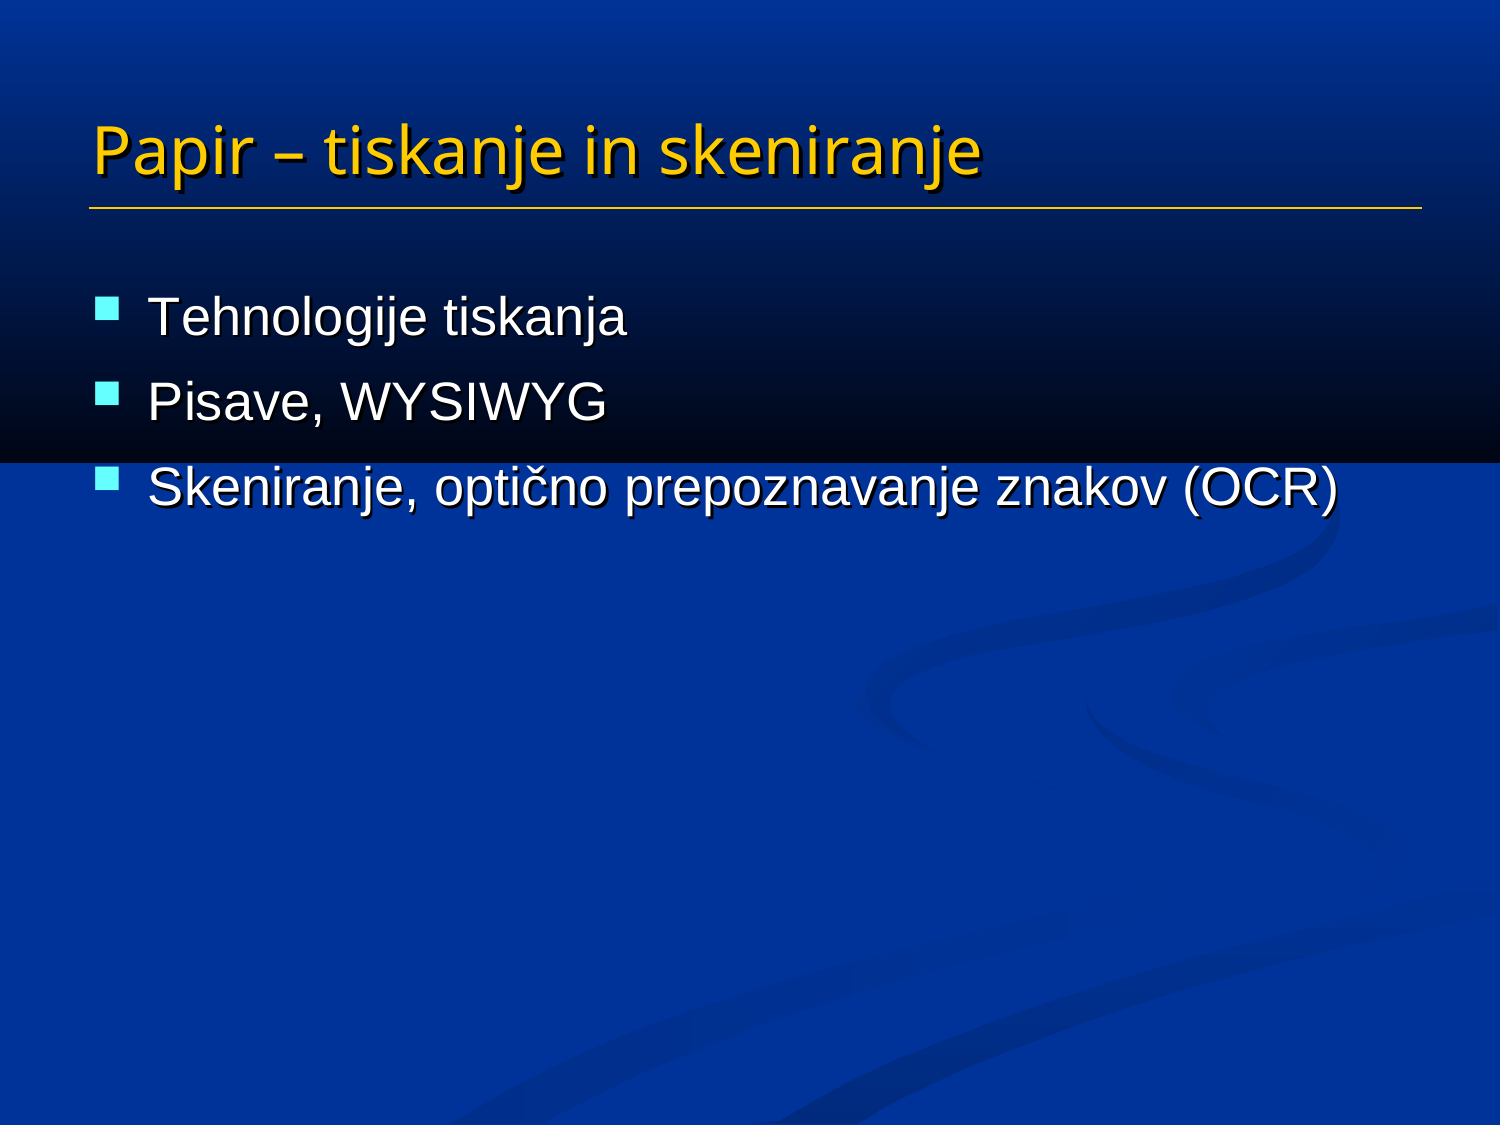

Papir – tiskanje in skeniranje
# Tehnologije tiskanja
Pisave, WYSIWYG
Skeniranje, optično prepoznavanje znakov (OCR)